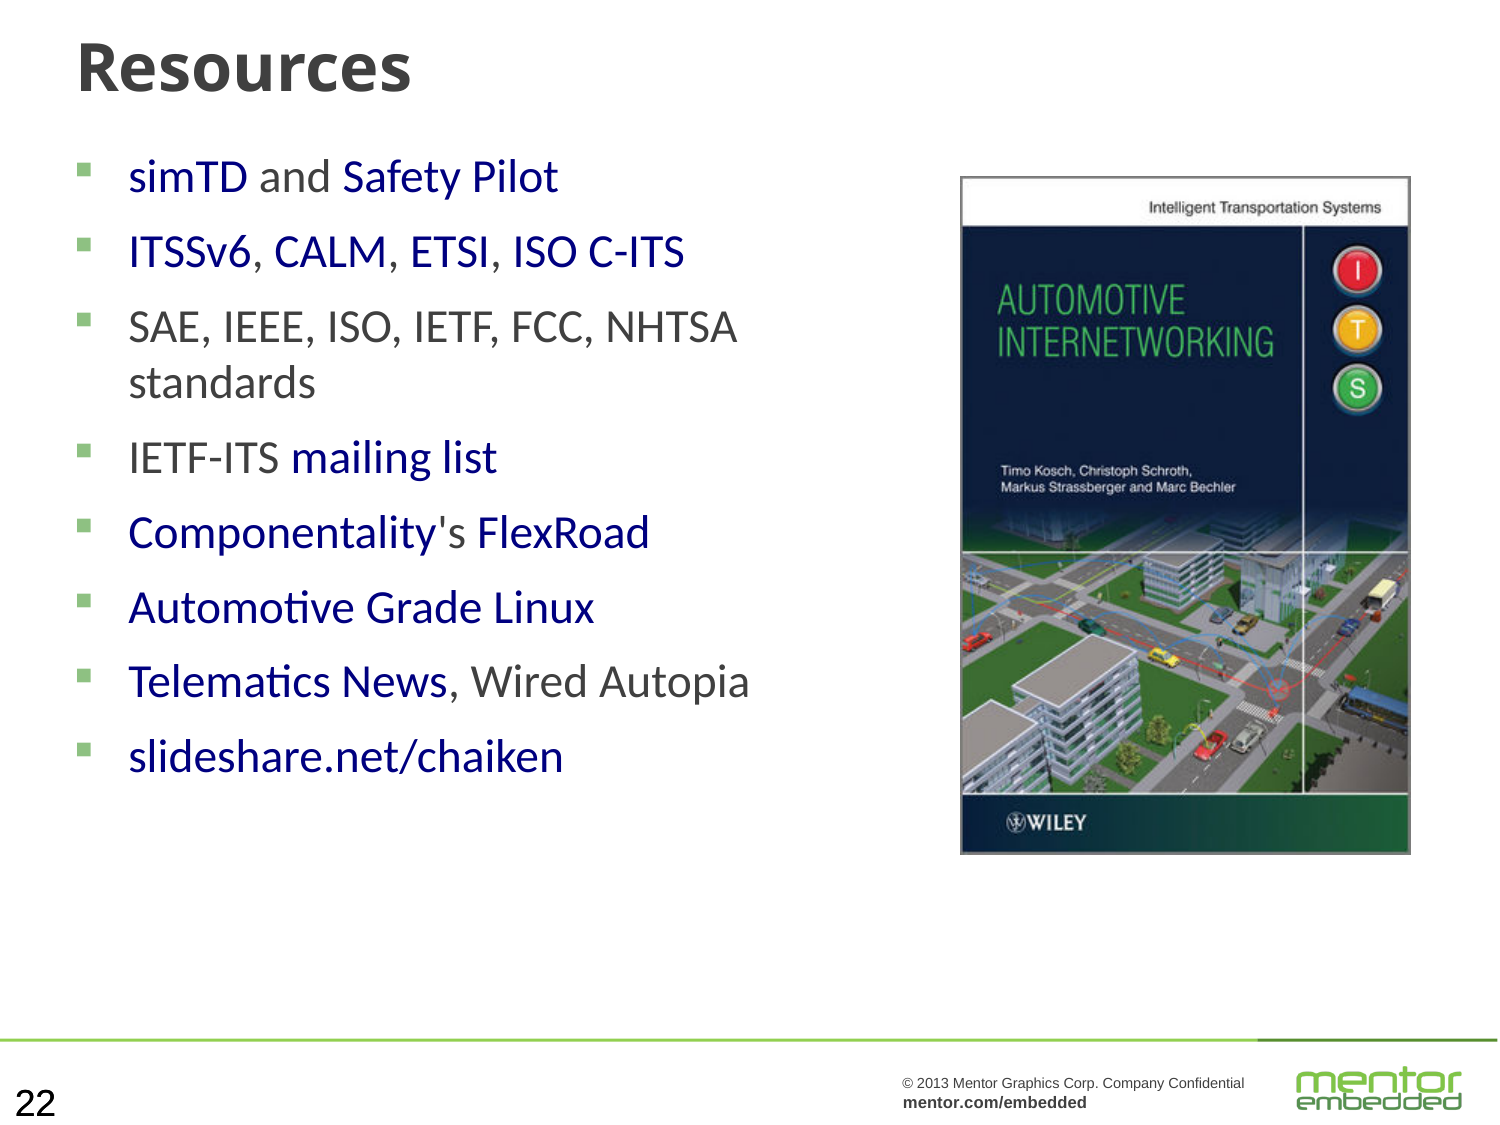

# Resources
simTD and Safety Pilot
ITSSv6, CALM, ETSI, ISO C-ITS
SAE, IEEE, ISO, IETF, FCC, NHTSA standards
IETF-ITS mailing list
Componentality's FlexRoad
Automotive Grade Linux
Telematics News, Wired Autopia
slideshare.net/chaiken